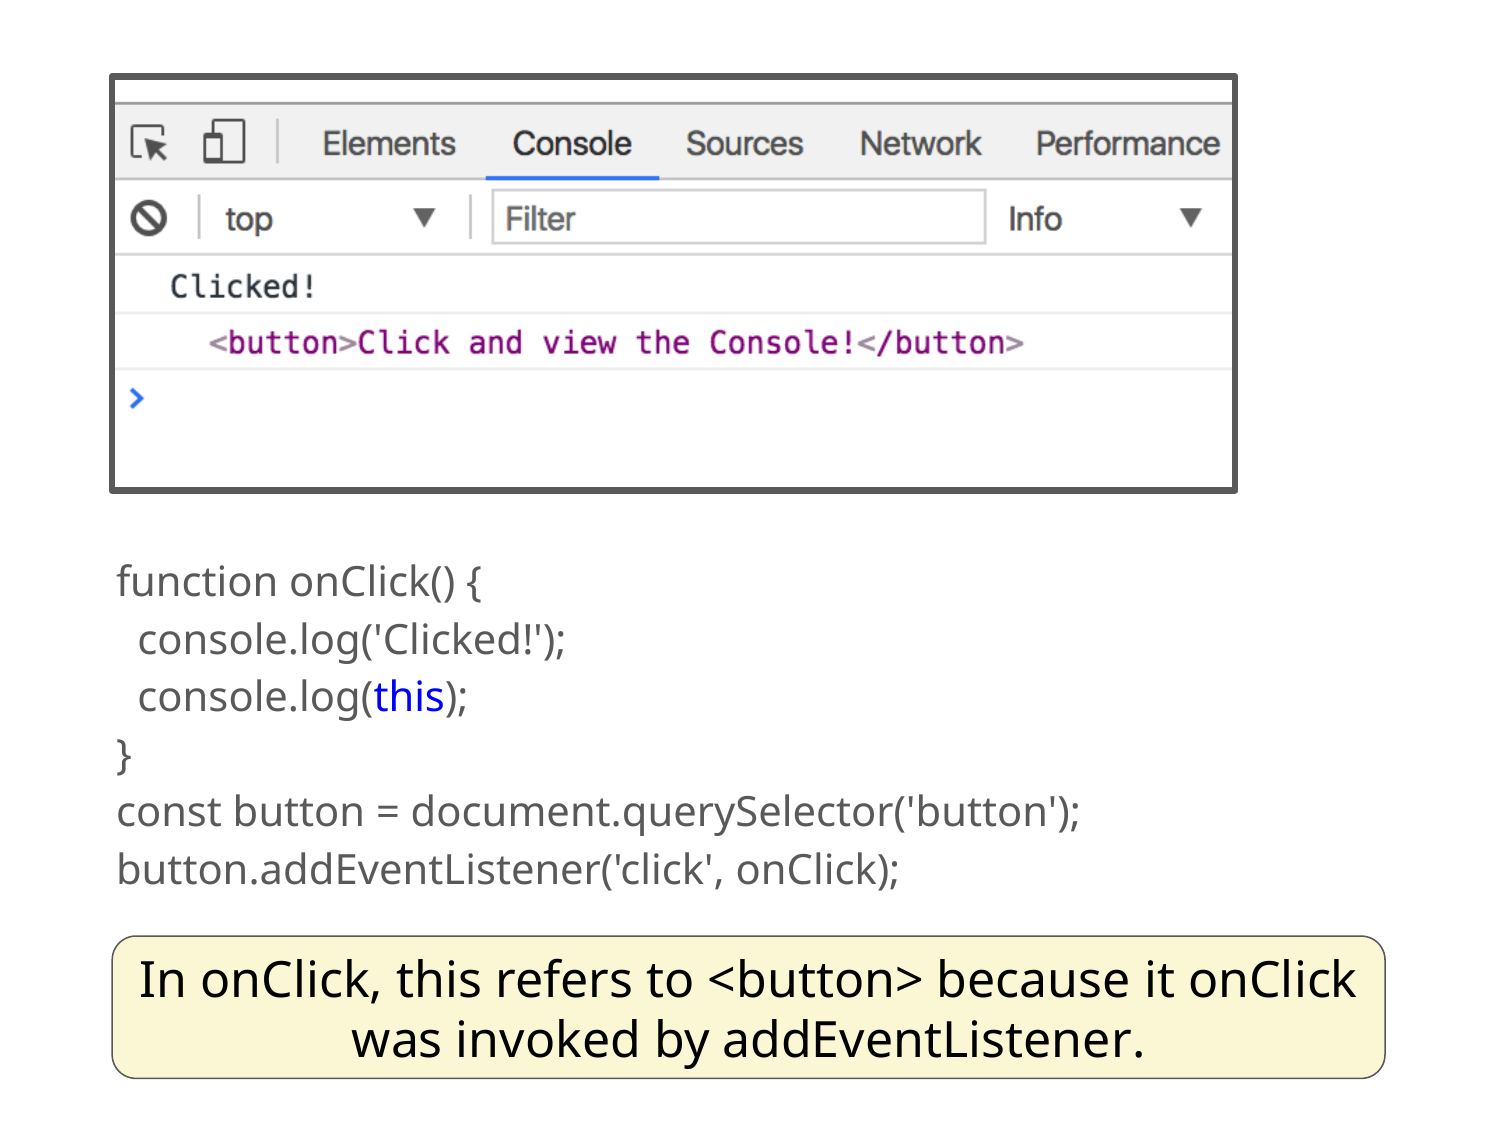

# function onClick() {
 console.log('Clicked!');
 console.log(this);
}
const button = document.querySelector('button');
button.addEventListener('click', onClick);
In onClick, this refers to <button> because it onClick was invoked by addEventListener.